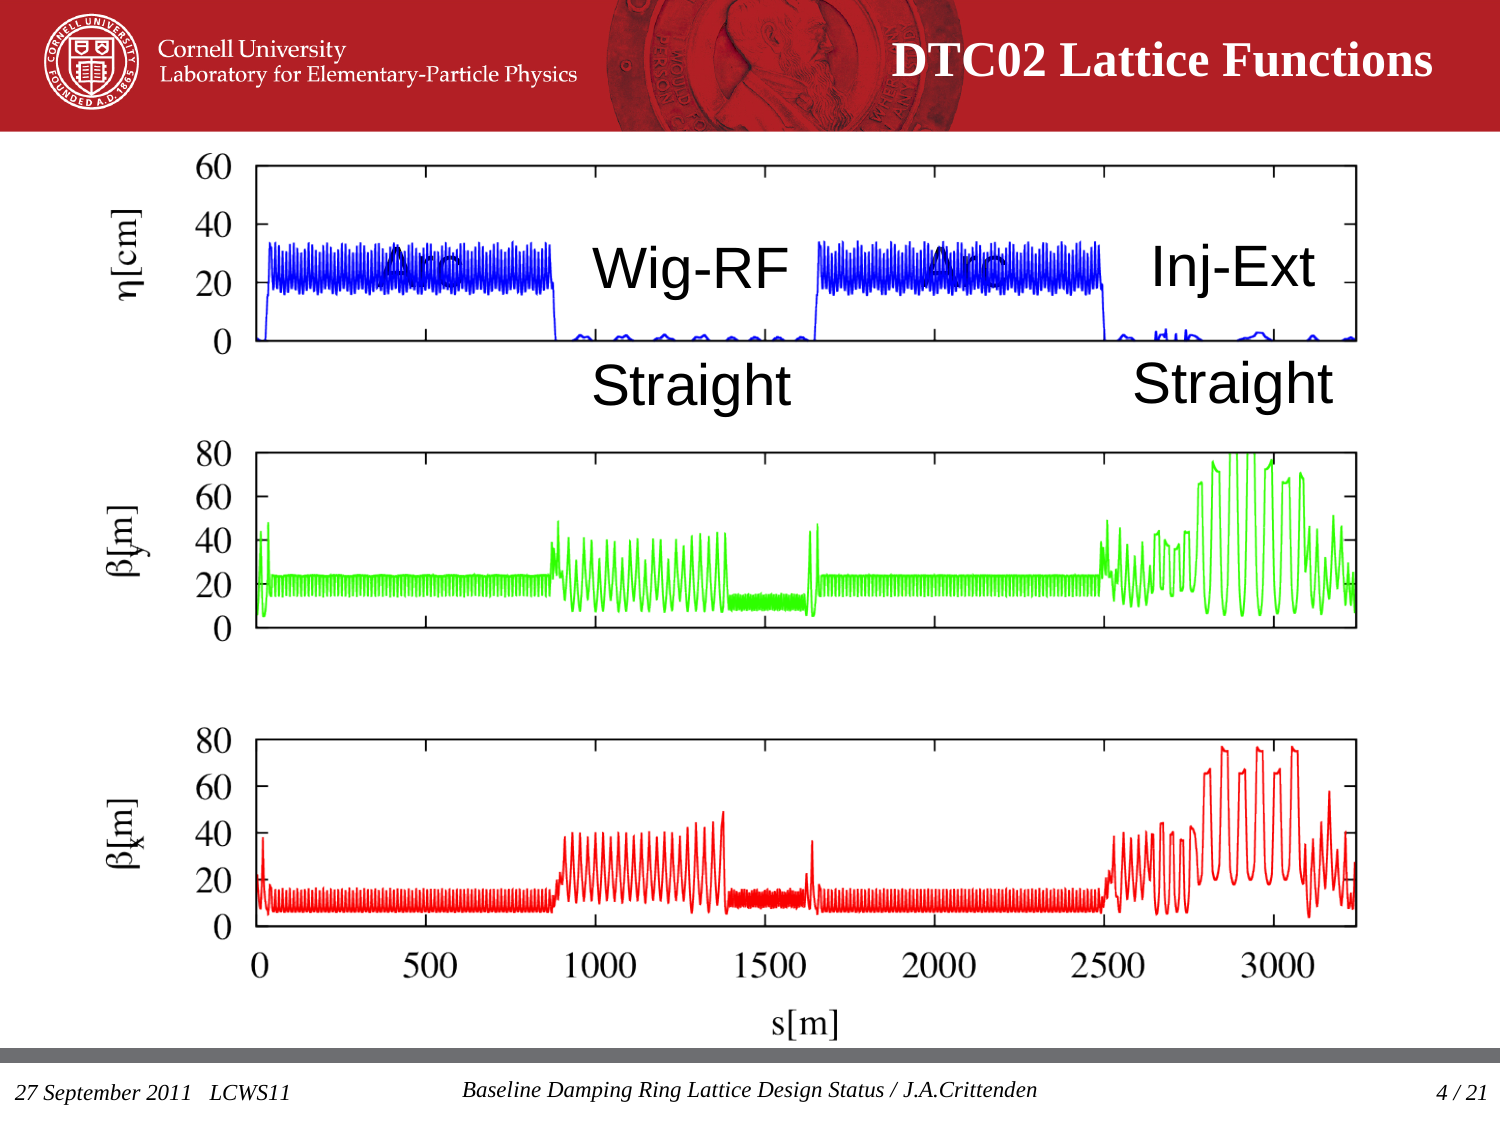

DTC02 Lattice Functions
Arc
Arc
Inj-Ext
Straight
Wig-RF
Straight